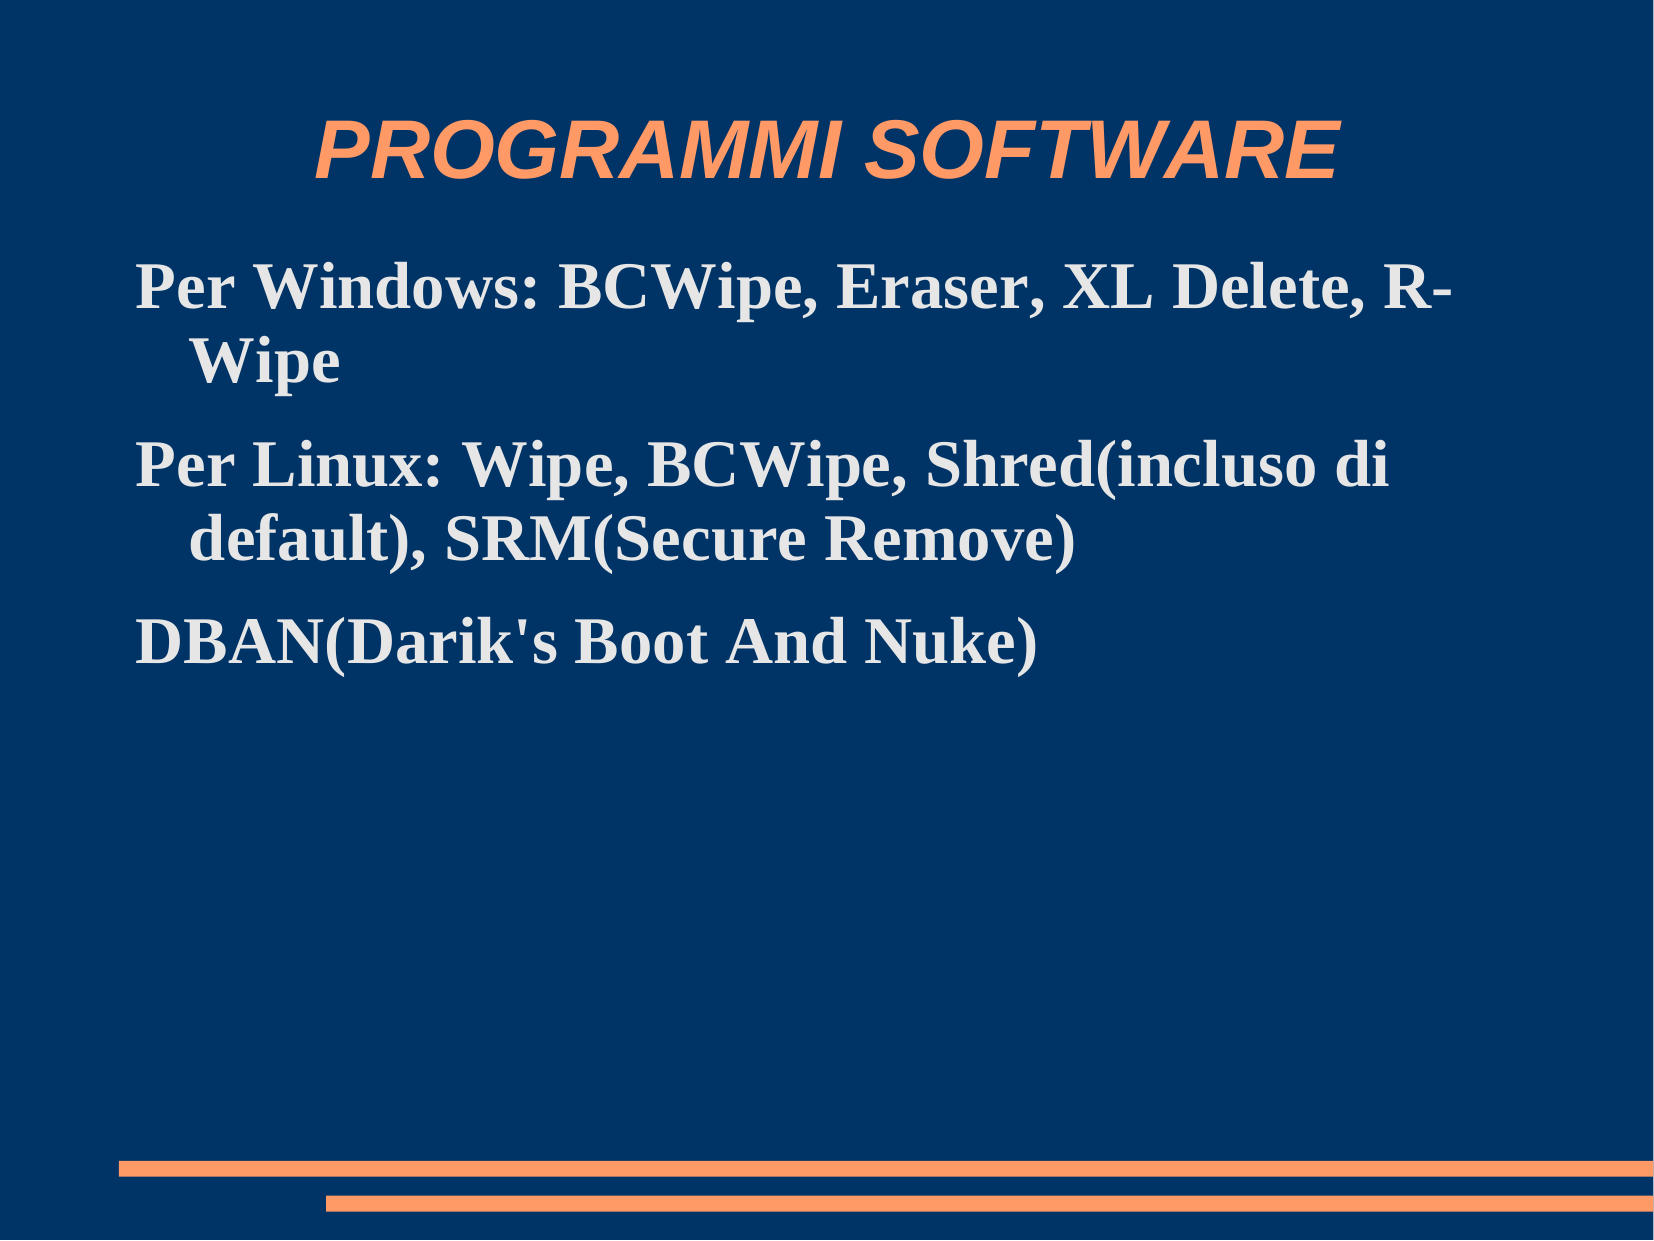

# PROGRAMMI SOFTWARE
Per Windows: BCWipe, Eraser, XL Delete, R-Wipe
Per Linux: Wipe, BCWipe, Shred(incluso di default), SRM(Secure Remove)
DBAN(Darik's Boot And Nuke)